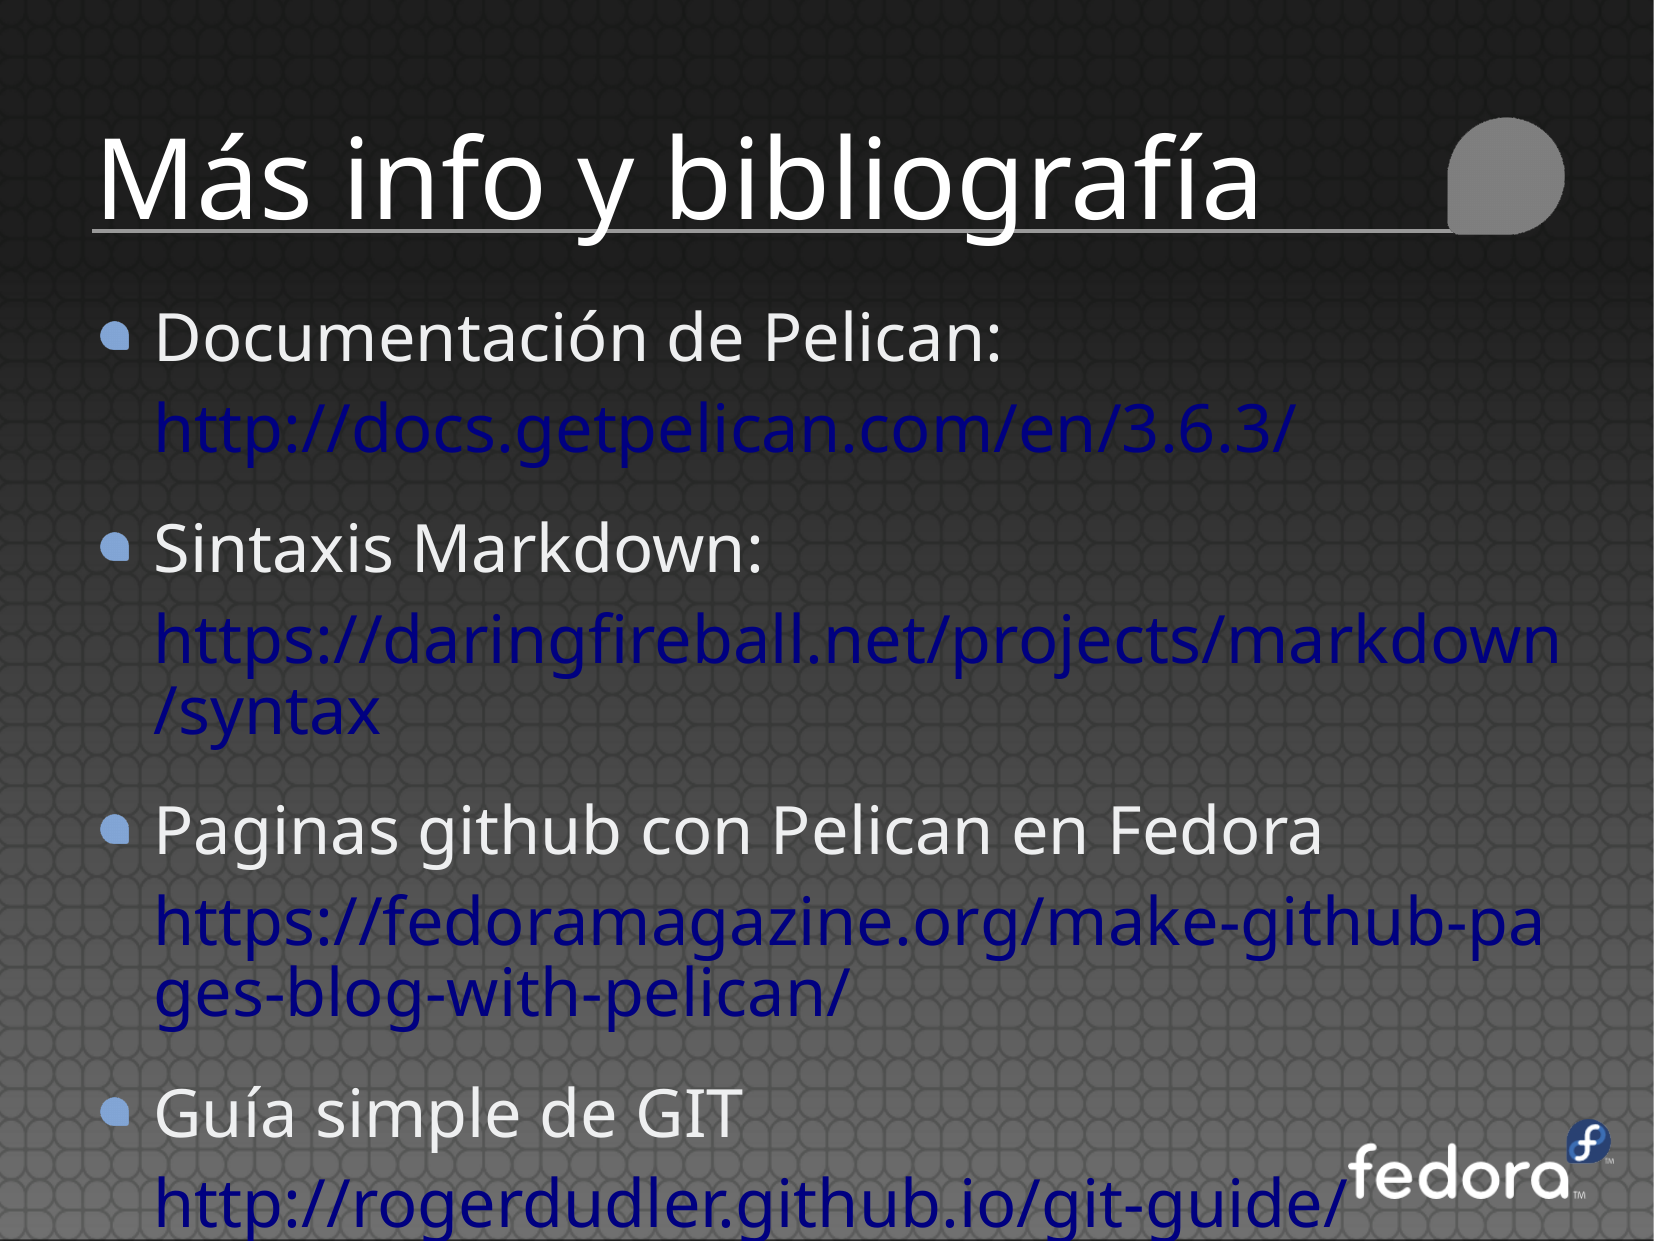

Más info y bibliografía
# Documentación de Pelican:http://docs.getpelican.com/en/3.6.3/
Sintaxis Markdown:
https://daringfireball.net/projects/markdown/syntax
Paginas github con Pelican en Fedora
https://fedoramagazine.org/make-github-pages-blog-with-pelican/
Guía simple de GIT
http://rogerdudler.github.io/git-guide/